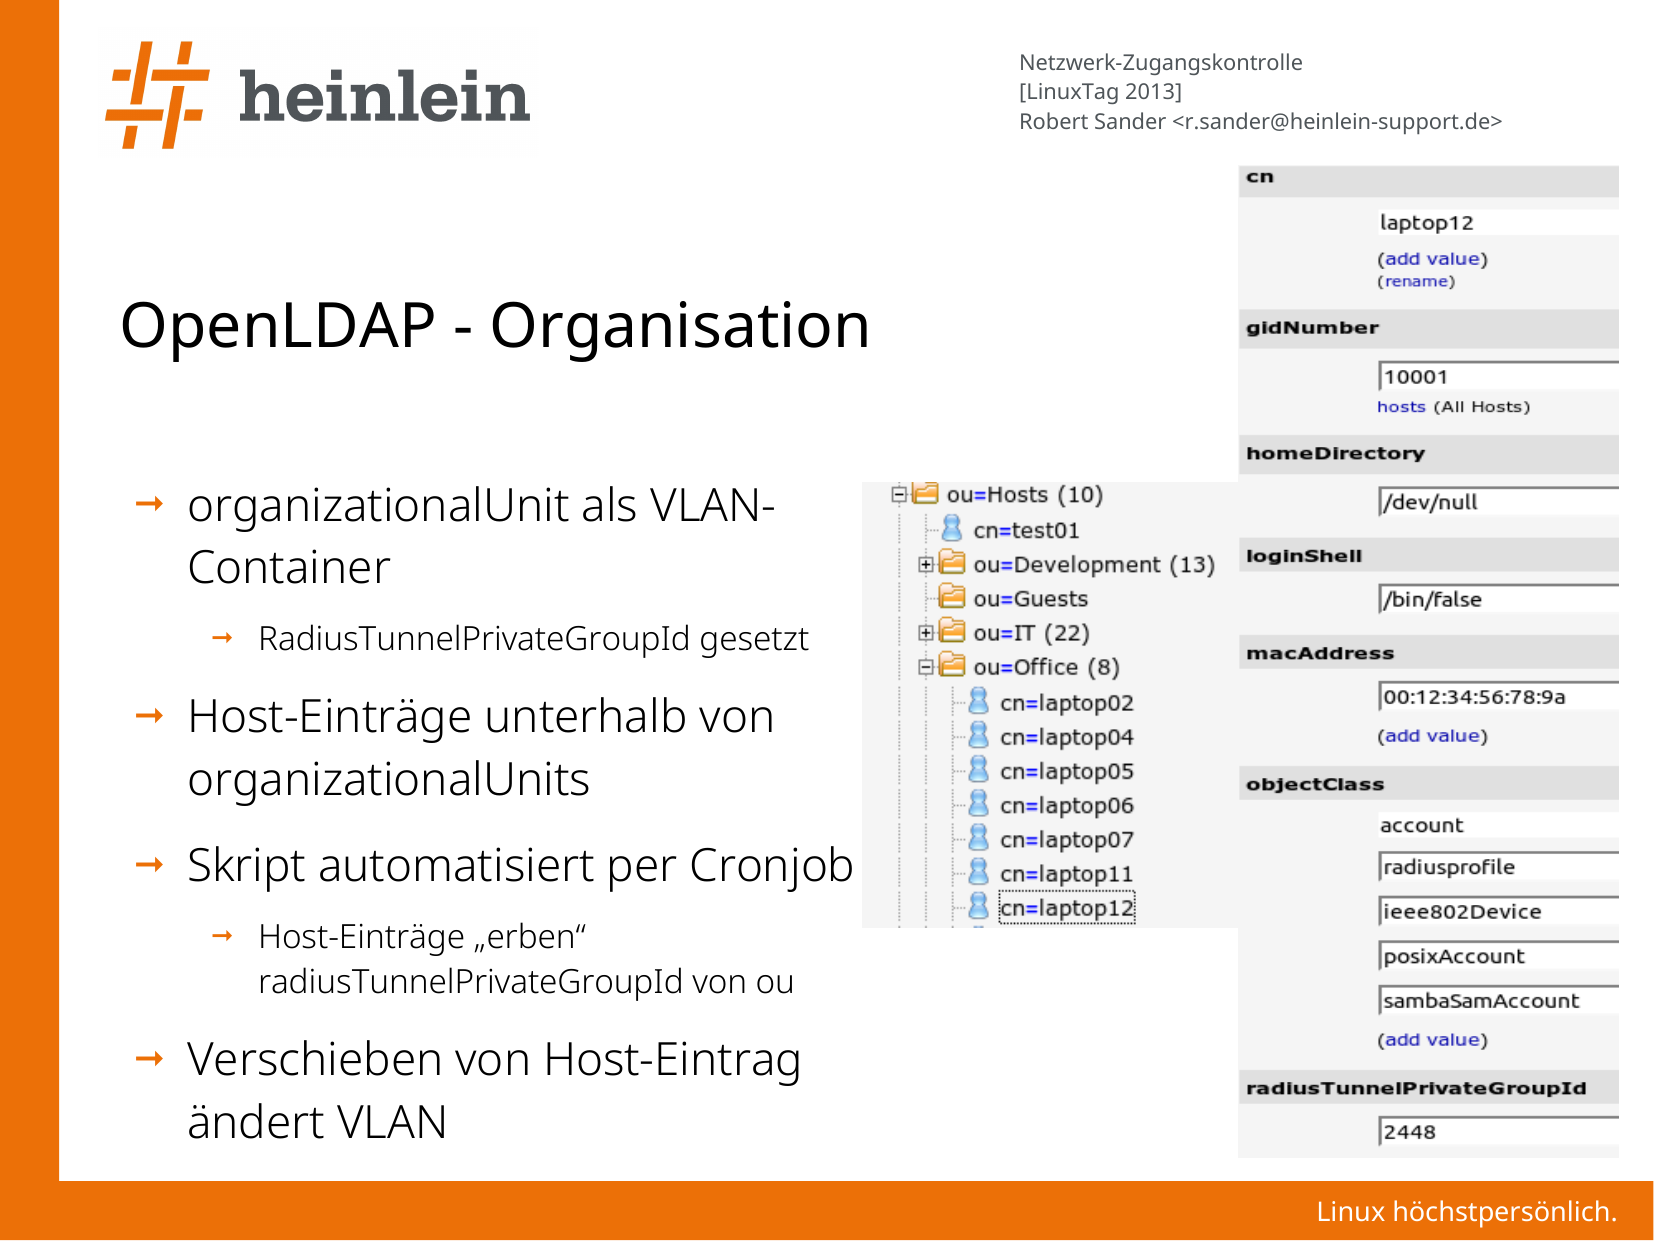

# OpenLDAP - Organisation
organizationalUnit als VLAN-Container
RadiusTunnelPrivateGroupId gesetzt
Host-Einträge unterhalb von organizationalUnits
Skript automatisiert per Cronjob
Host-Einträge „erben“ radiusTunnelPrivateGroupId von ou
Verschieben von Host-Eintrag ändert VLAN